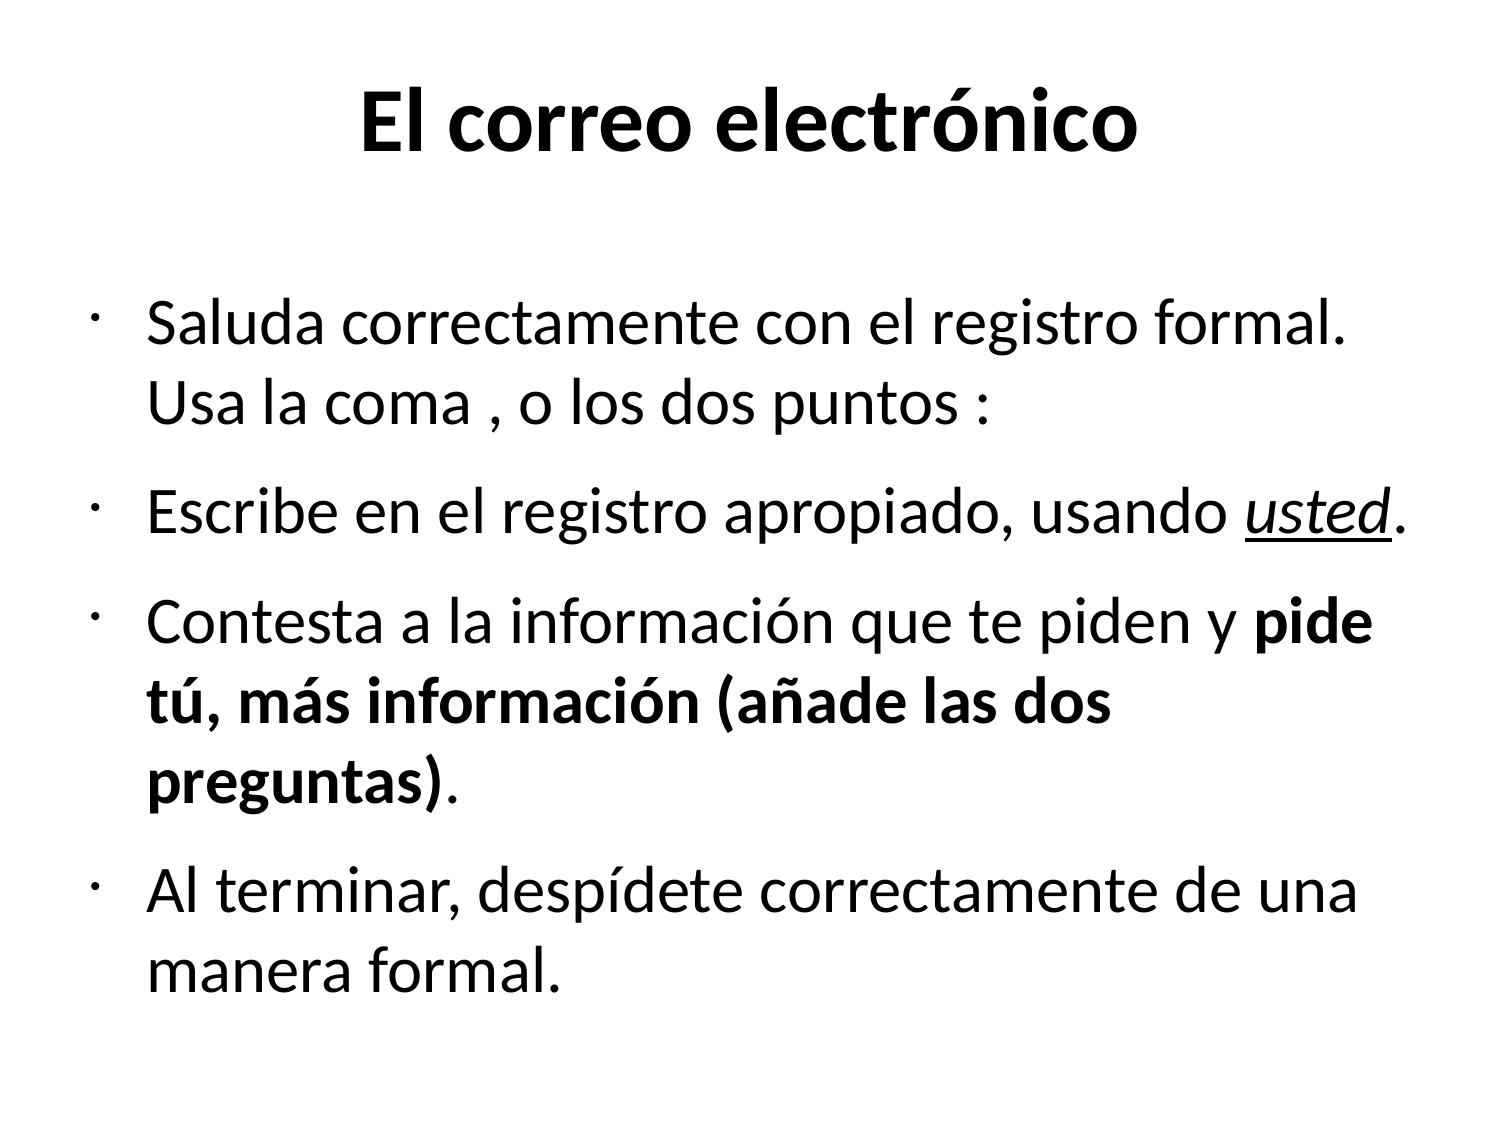

# El correo electrónico
Saluda correctamente con el registro formal. Usa la coma , o los dos puntos :
Escribe en el registro apropiado, usando usted.
Contesta a la información que te piden y pide tú, más información (añade las dos preguntas).
Al terminar, despídete correctamente de una manera formal.